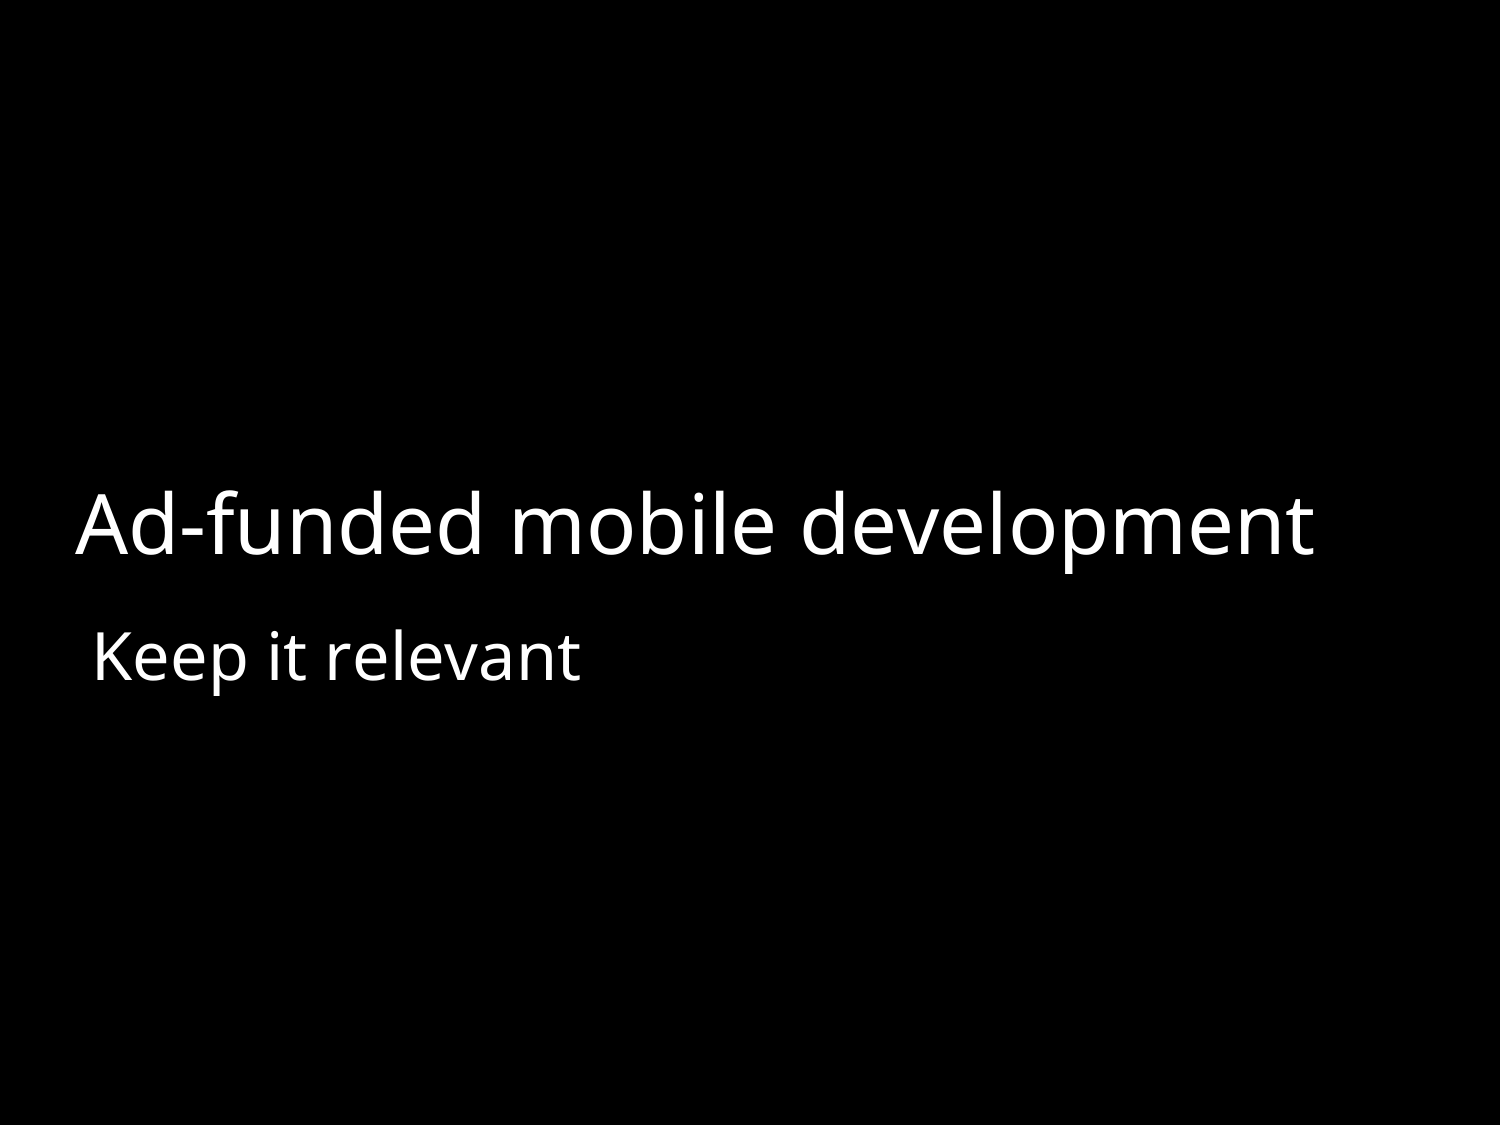

# Ad-funded mobile development
Keep it relevant